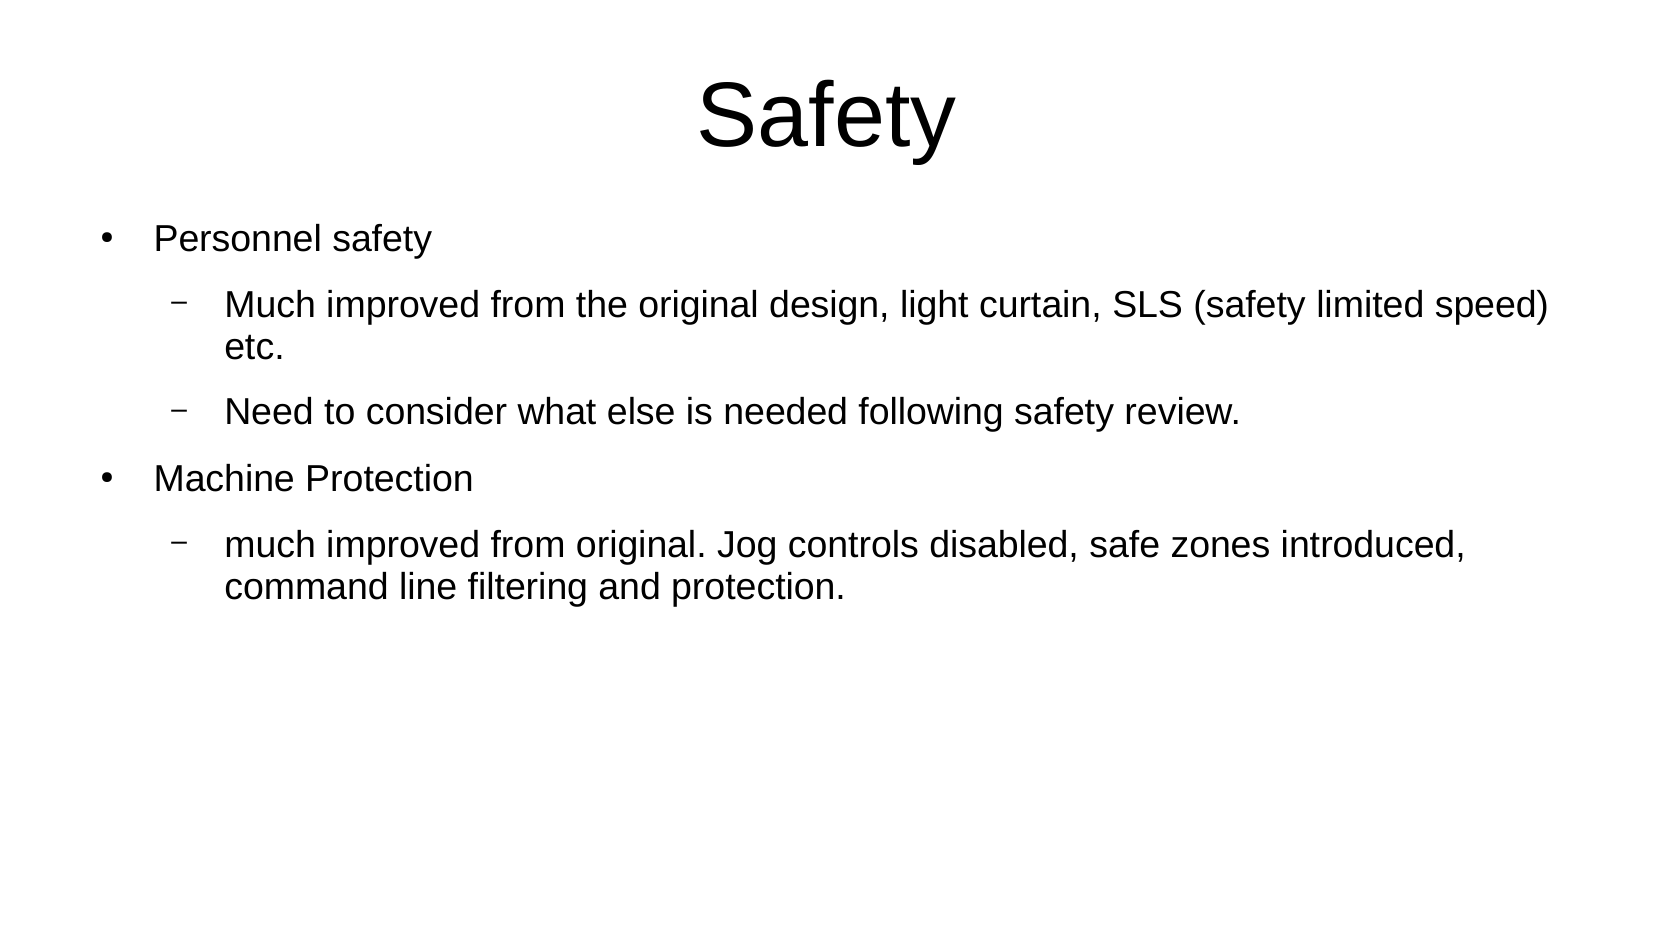

# Safety
Personnel safety
Much improved from the original design, light curtain, SLS (safety limited speed) etc.
Need to consider what else is needed following safety review.
Machine Protection
much improved from original. Jog controls disabled, safe zones introduced, command line filtering and protection.